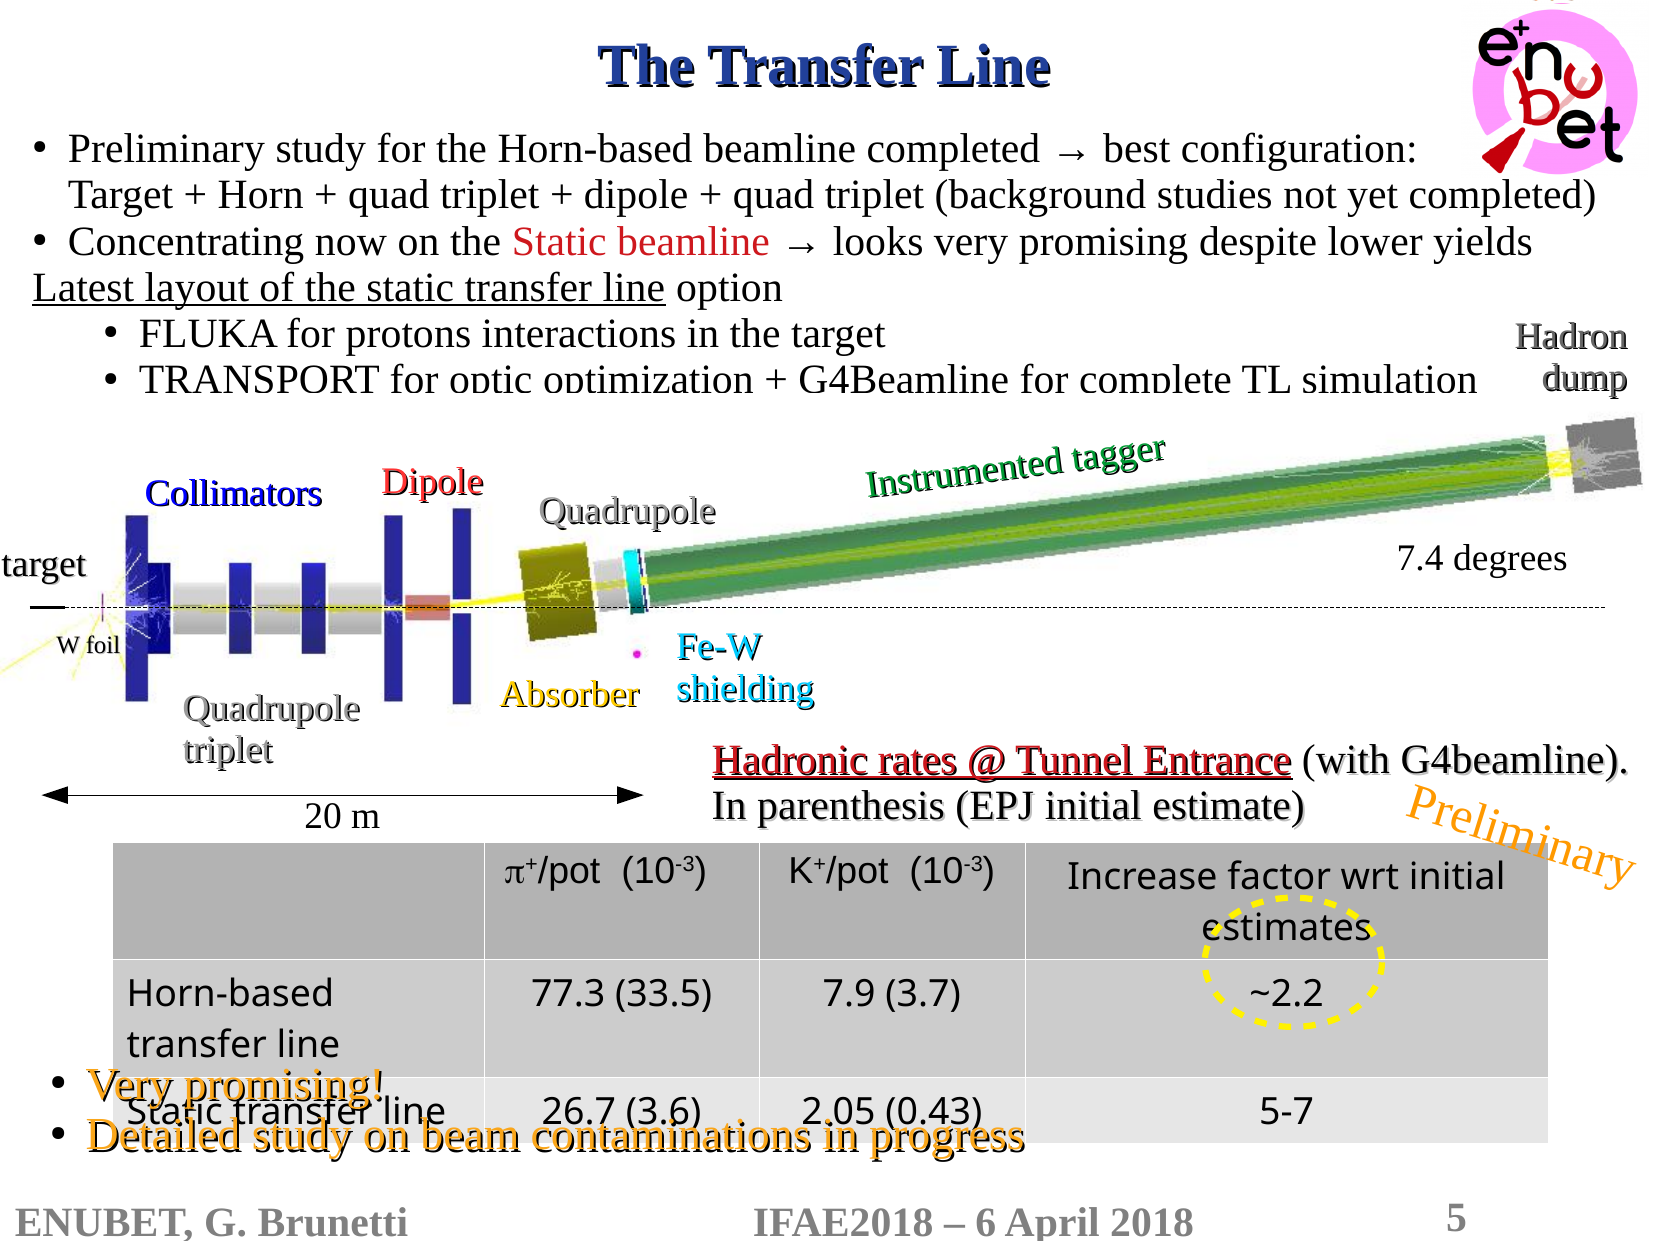

# The Transfer Line
Preliminary study for the Horn-based beamline completed → best configuration: 		 Be Target + Horn + quad triplet + dipole + quad triplet (background studies not yet completed)
Concentrating now on the Static beamline → looks very promising despite lower yields
Latest layout of the static transfer line option
FLUKA for protons interactions in the target
TRANSPORT for optic optimization + G4Beamline for complete TL simulation
Hadron dump
Instrumented tagger
Dipole
Collimators
Quadrupole
7.4 degrees
target
Fe-W
shielding
W foil
Absorber
Quadrupole
triplet
20 m
Hadronic rates @ Tunnel Entrance (with G4beamline). In parenthesis (EPJ initial estimate)
Preliminary
| | p+/pot (10-3) | K+/pot (10-3) | Increase factor wrt initial estimates |
| --- | --- | --- | --- |
| Horn-based transfer line | 77.3 (33.5) | 7.9 (3.7) | ~2.2 |
| Static transfer line | 26.7 (3.6) | 2.05 (0.43) | 5-7 |
Very promising!
Detailed study on beam contaminations in progress